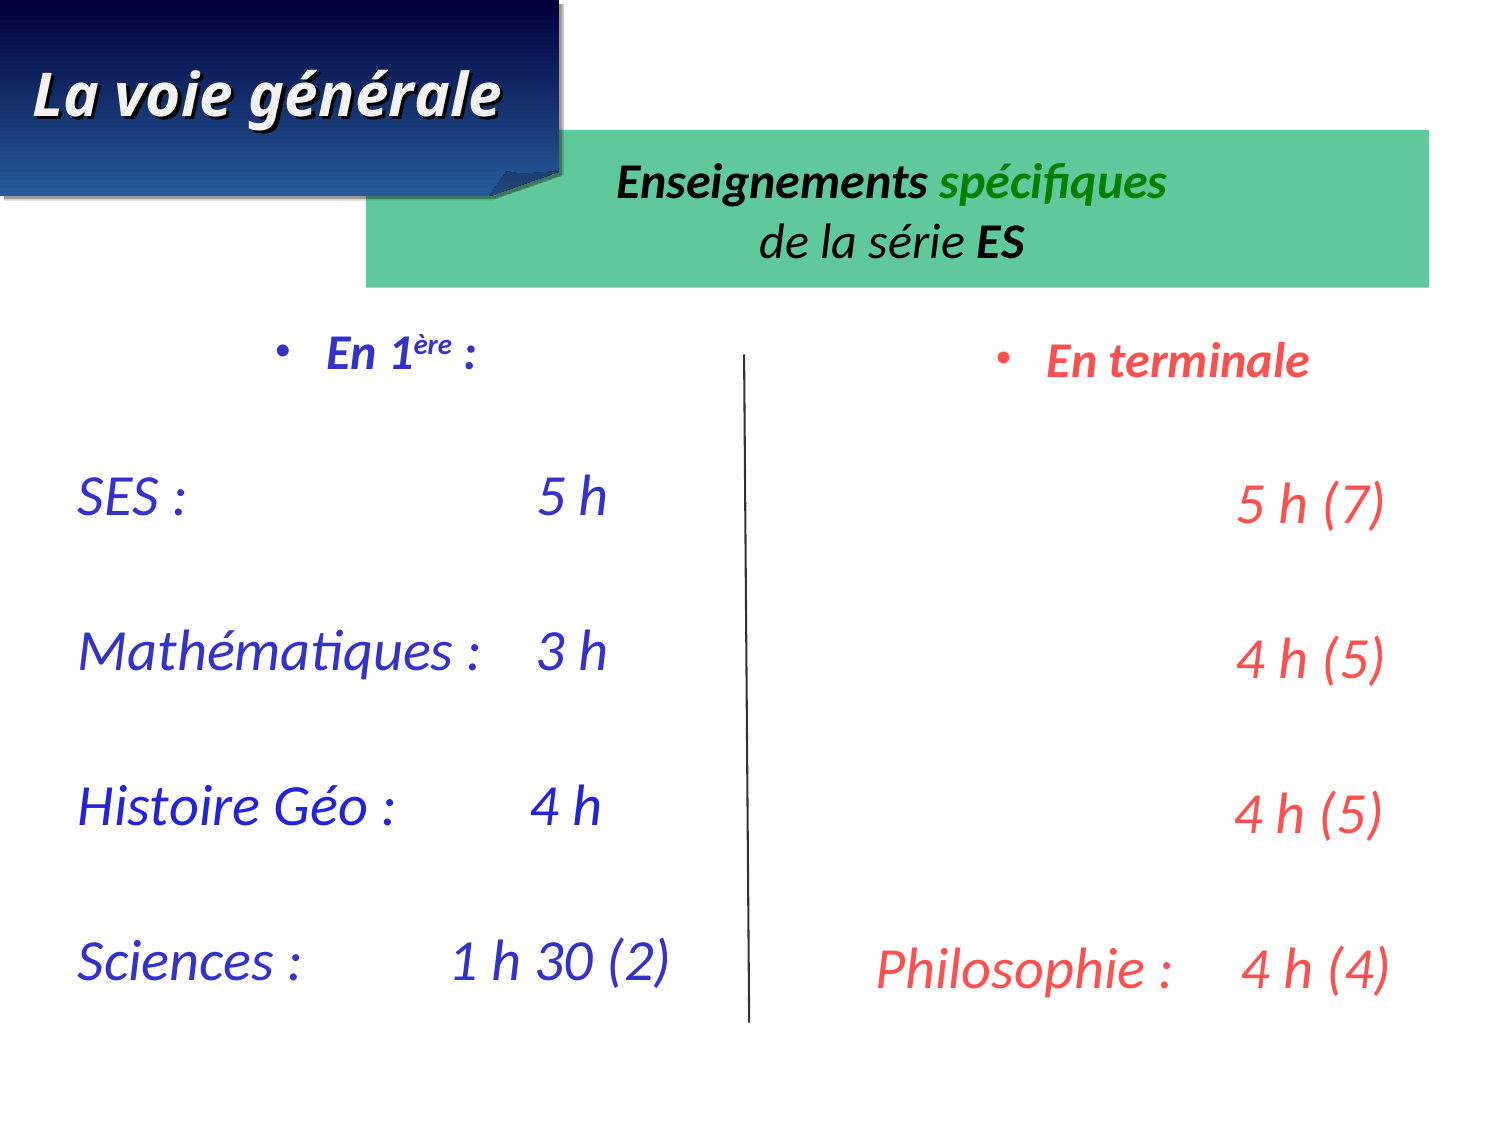

La voie générale
Enseignements spécifiques
de la série ES
En 1ère :
SES : 		 	 5 h
Mathématiques : 3 h
Histoire Géo : 4 h
Sciences : 1 h 30 (2)
En terminale
 5 h (7)
 4 h (5)
 4 h (5)
Philosophie : 4 h (4)